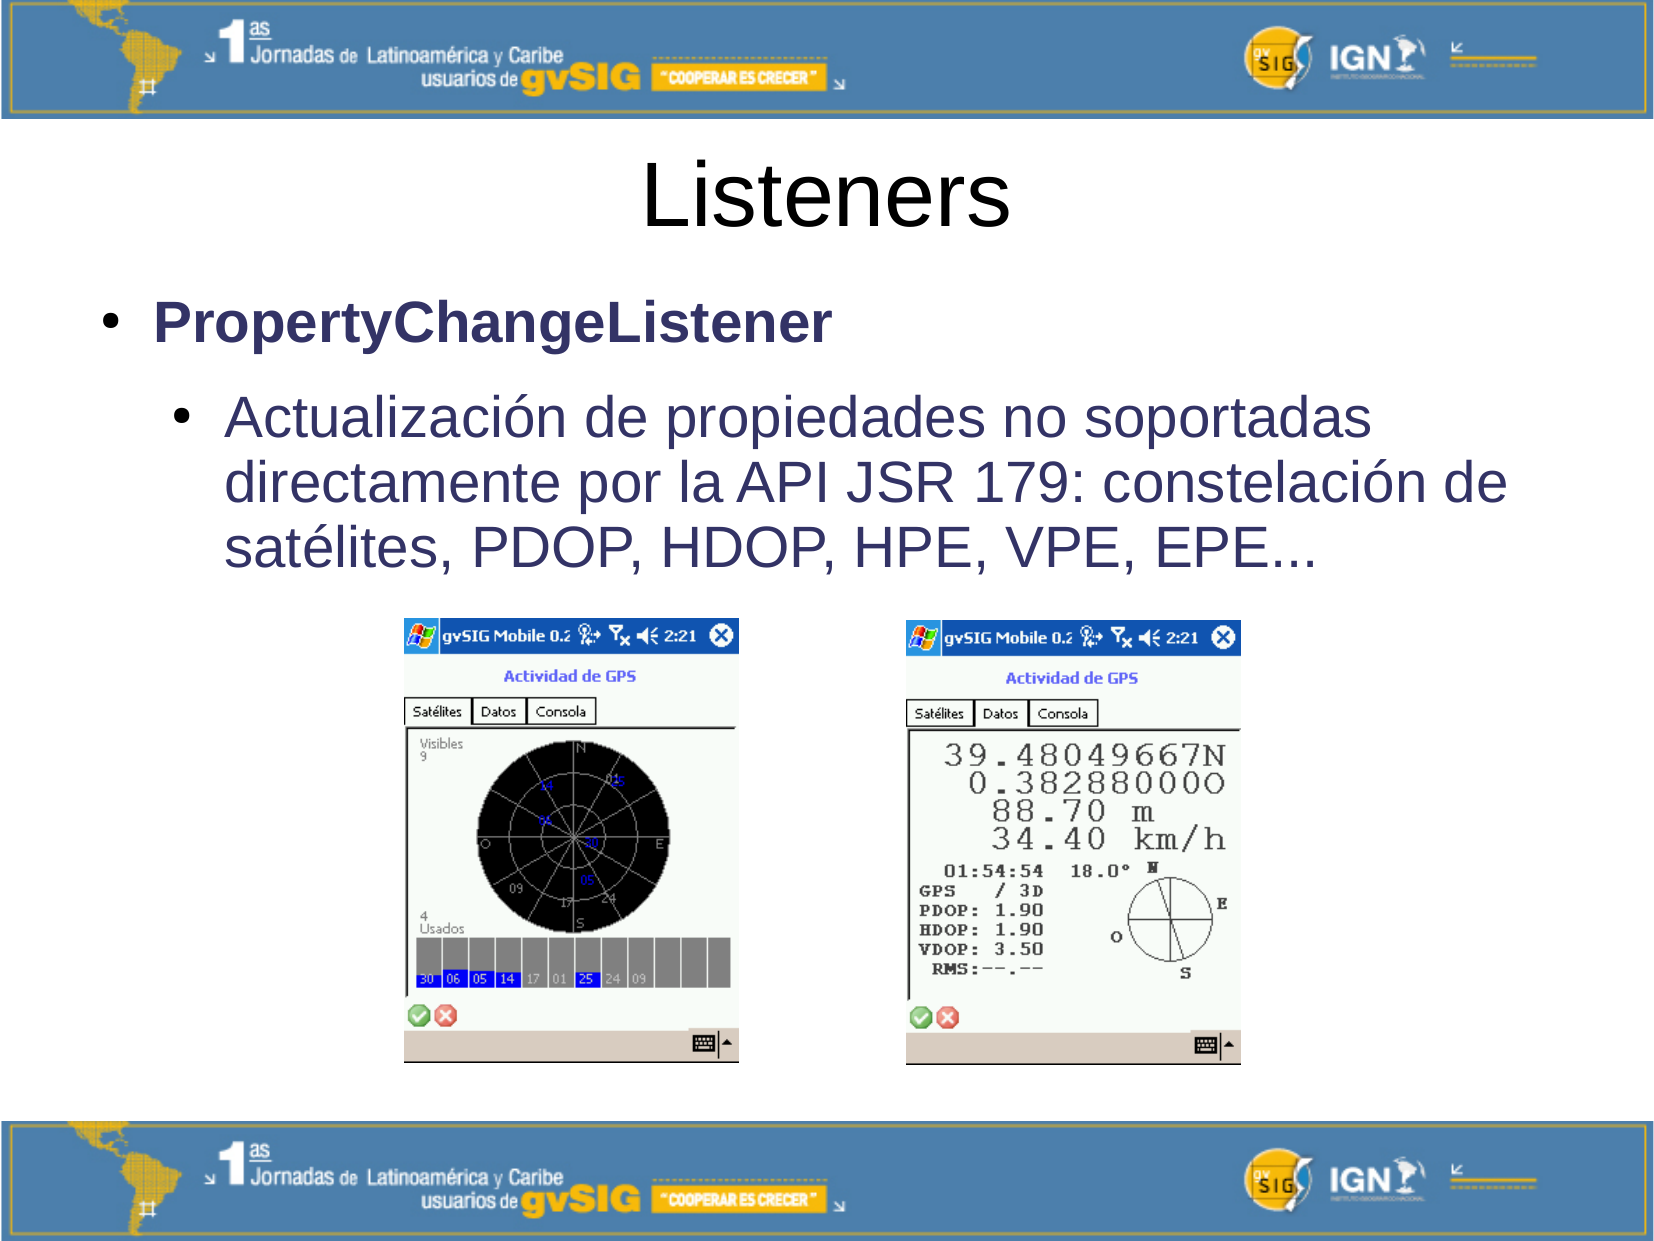

# Listeners
PropertyChangeListener
Actualización de propiedades no soportadas directamente por la API JSR 179: constelación de satélites, PDOP, HDOP, HPE, VPE, EPE...